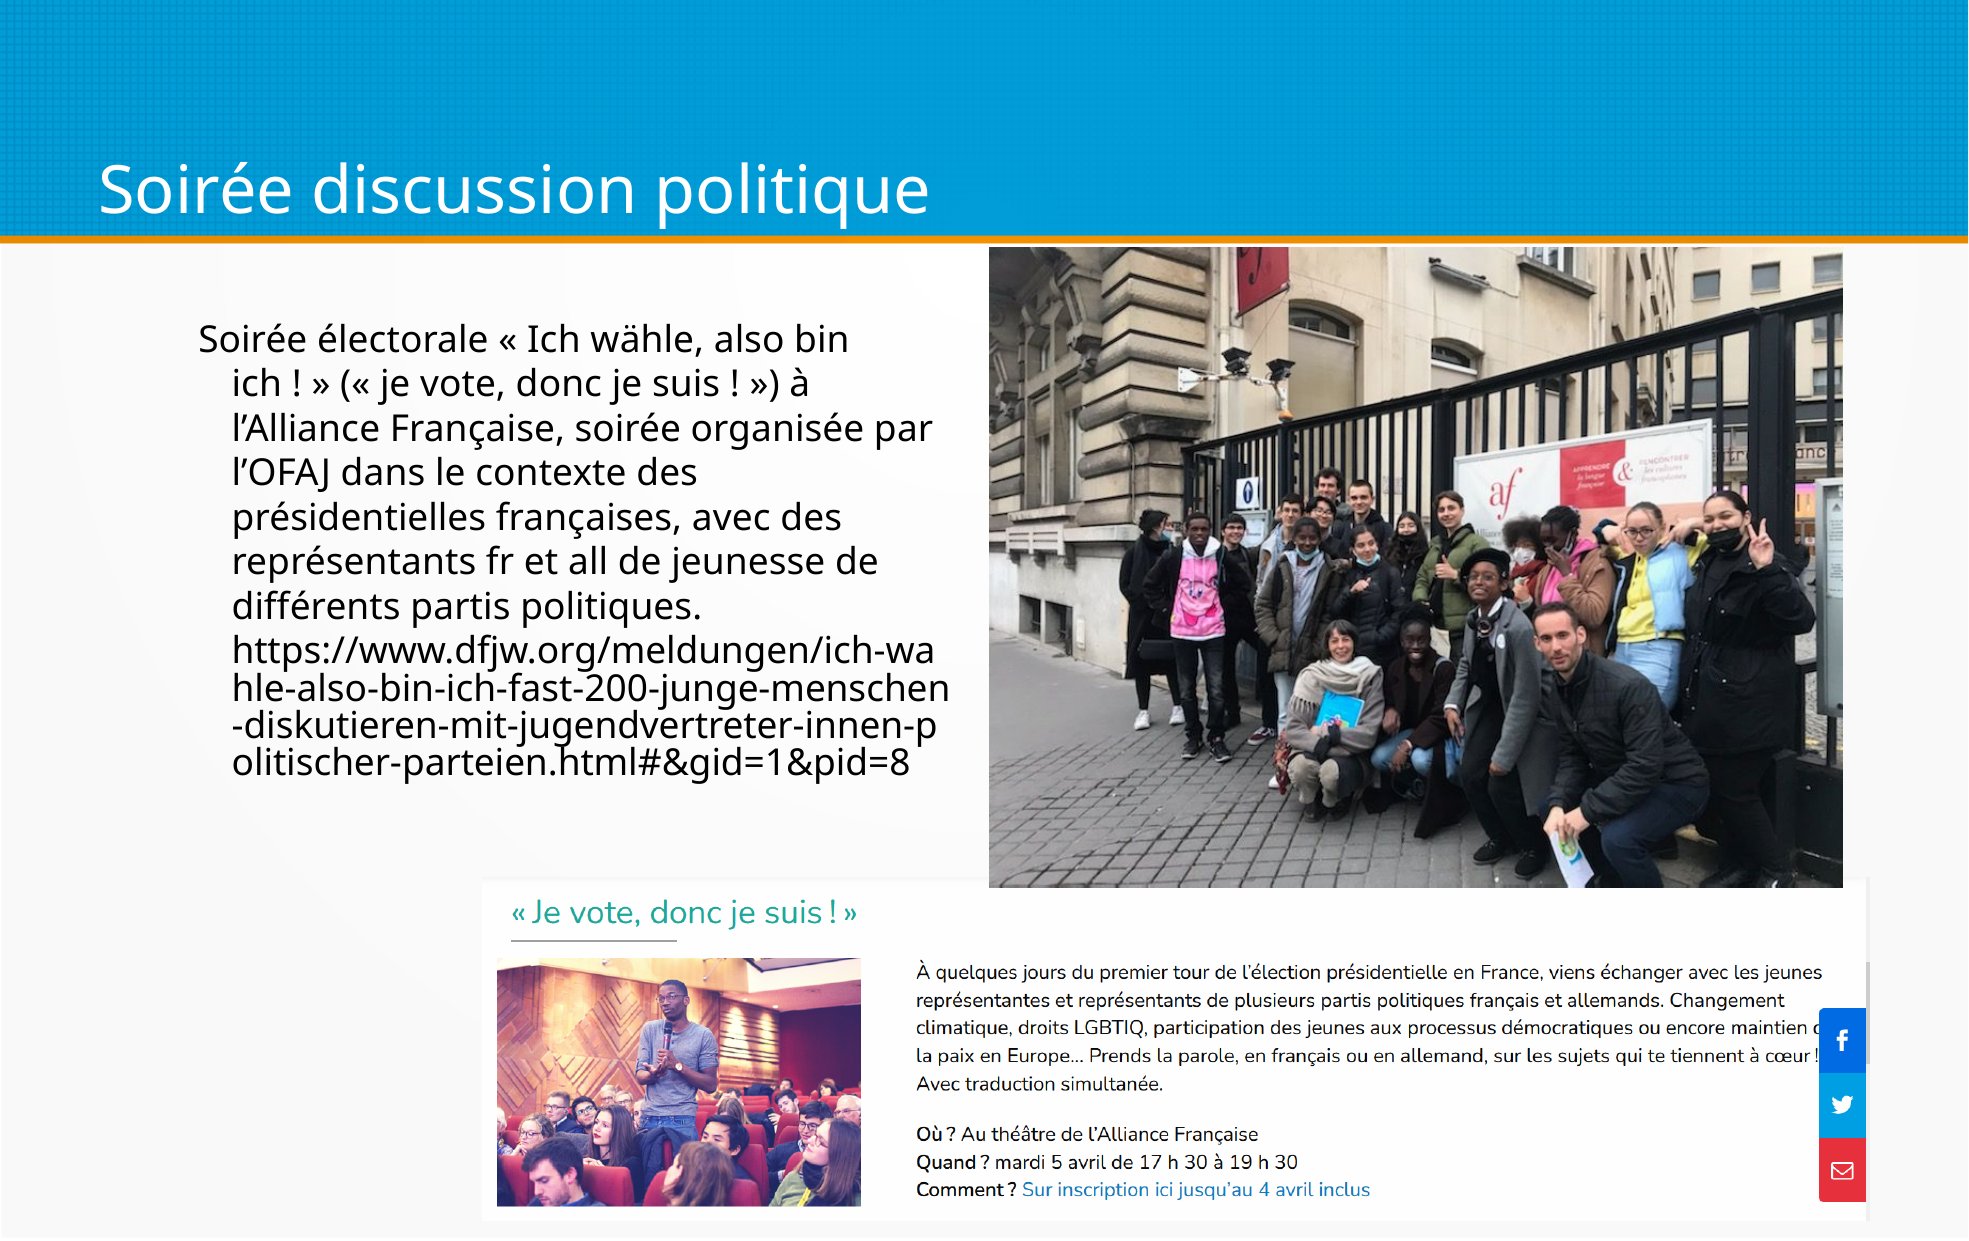

# Soirée discussion politique
Soirée électorale « Ich wähle, also bin ich ! » (« je vote, donc je suis ! ») à l’Alliance Française, soirée organisée par l’OFAJ dans le contexte des présidentielles françaises, avec des représentants fr et all de jeunesse de différents partis politiques. https://www.dfjw.org/meldungen/ich-wahle-also-bin-ich-fast-200-junge-menschen-diskutieren-mit-jugendvertreter-innen-politischer-parteien.html#&gid=1&pid=8